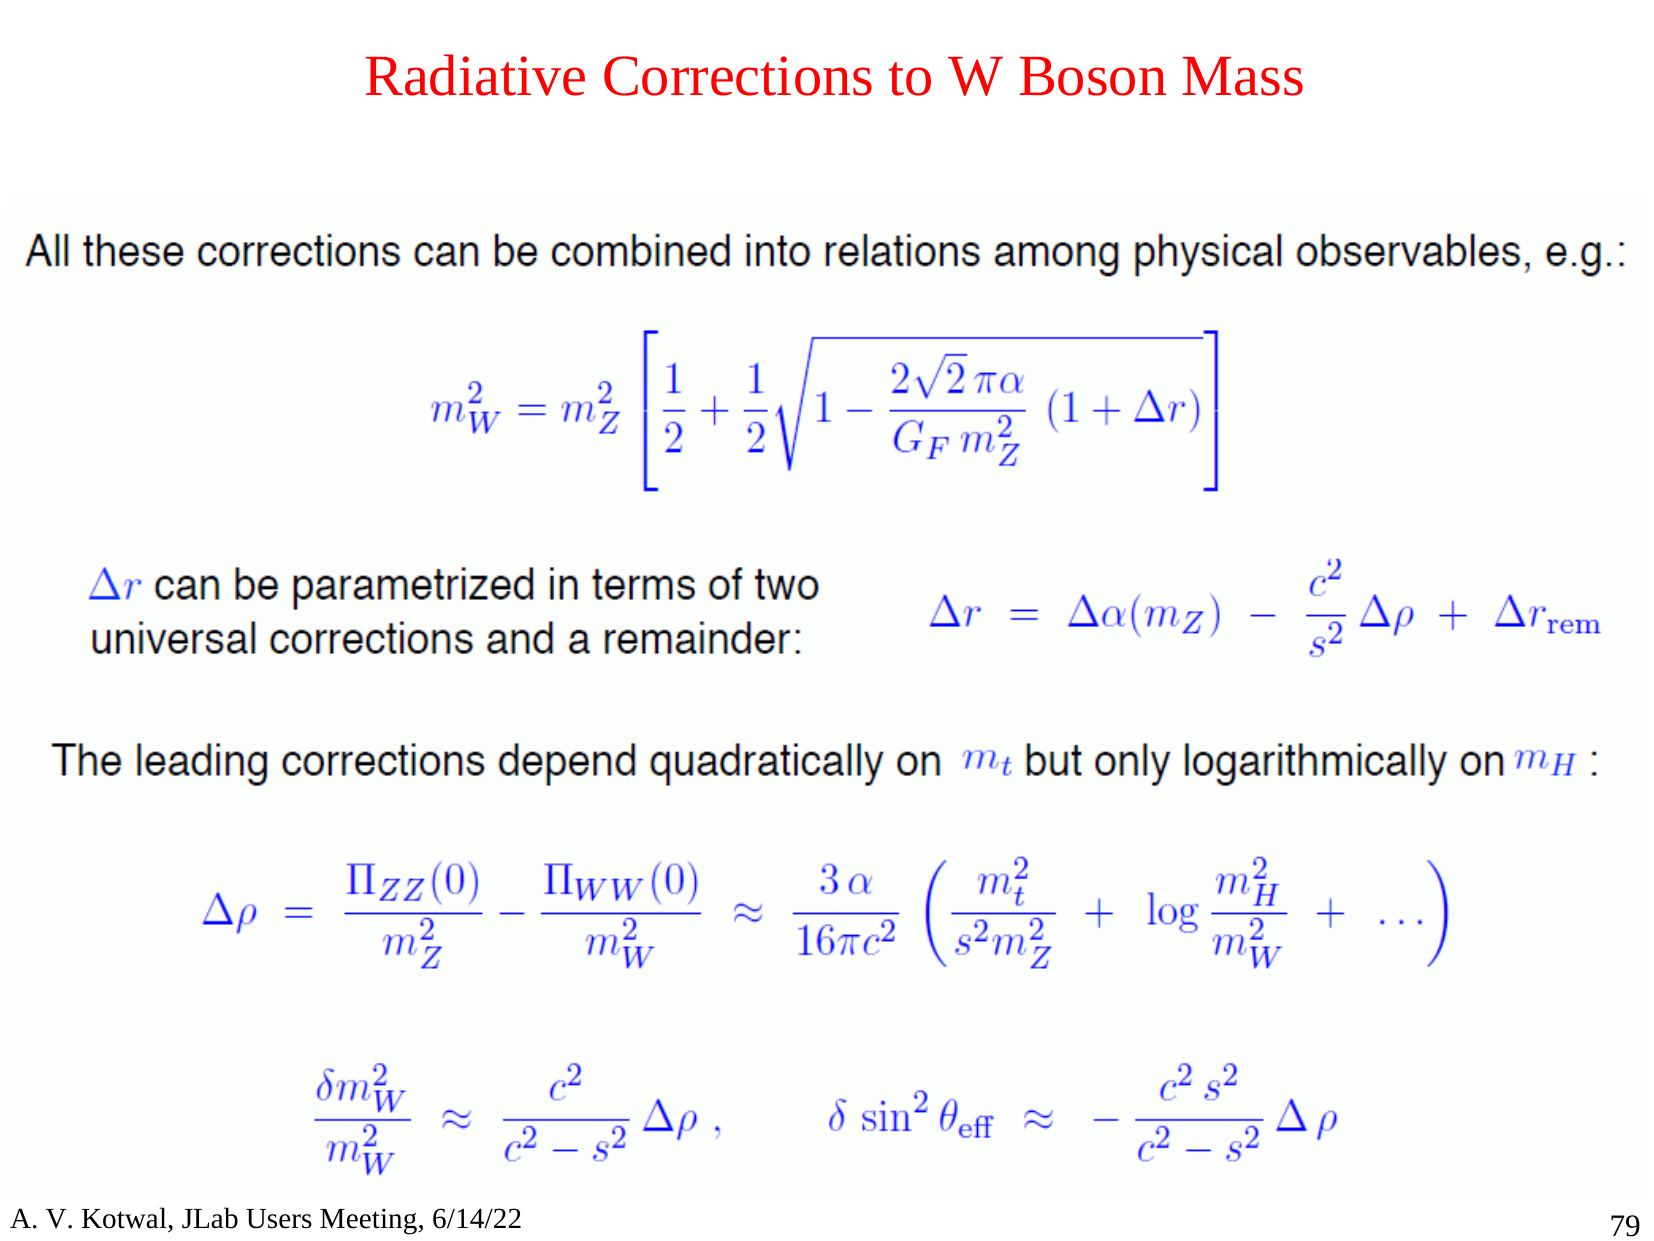

# Radiative Corrections to W Boson Mass
A. V. Kotwal, JLab Users Meeting, 6/14/22